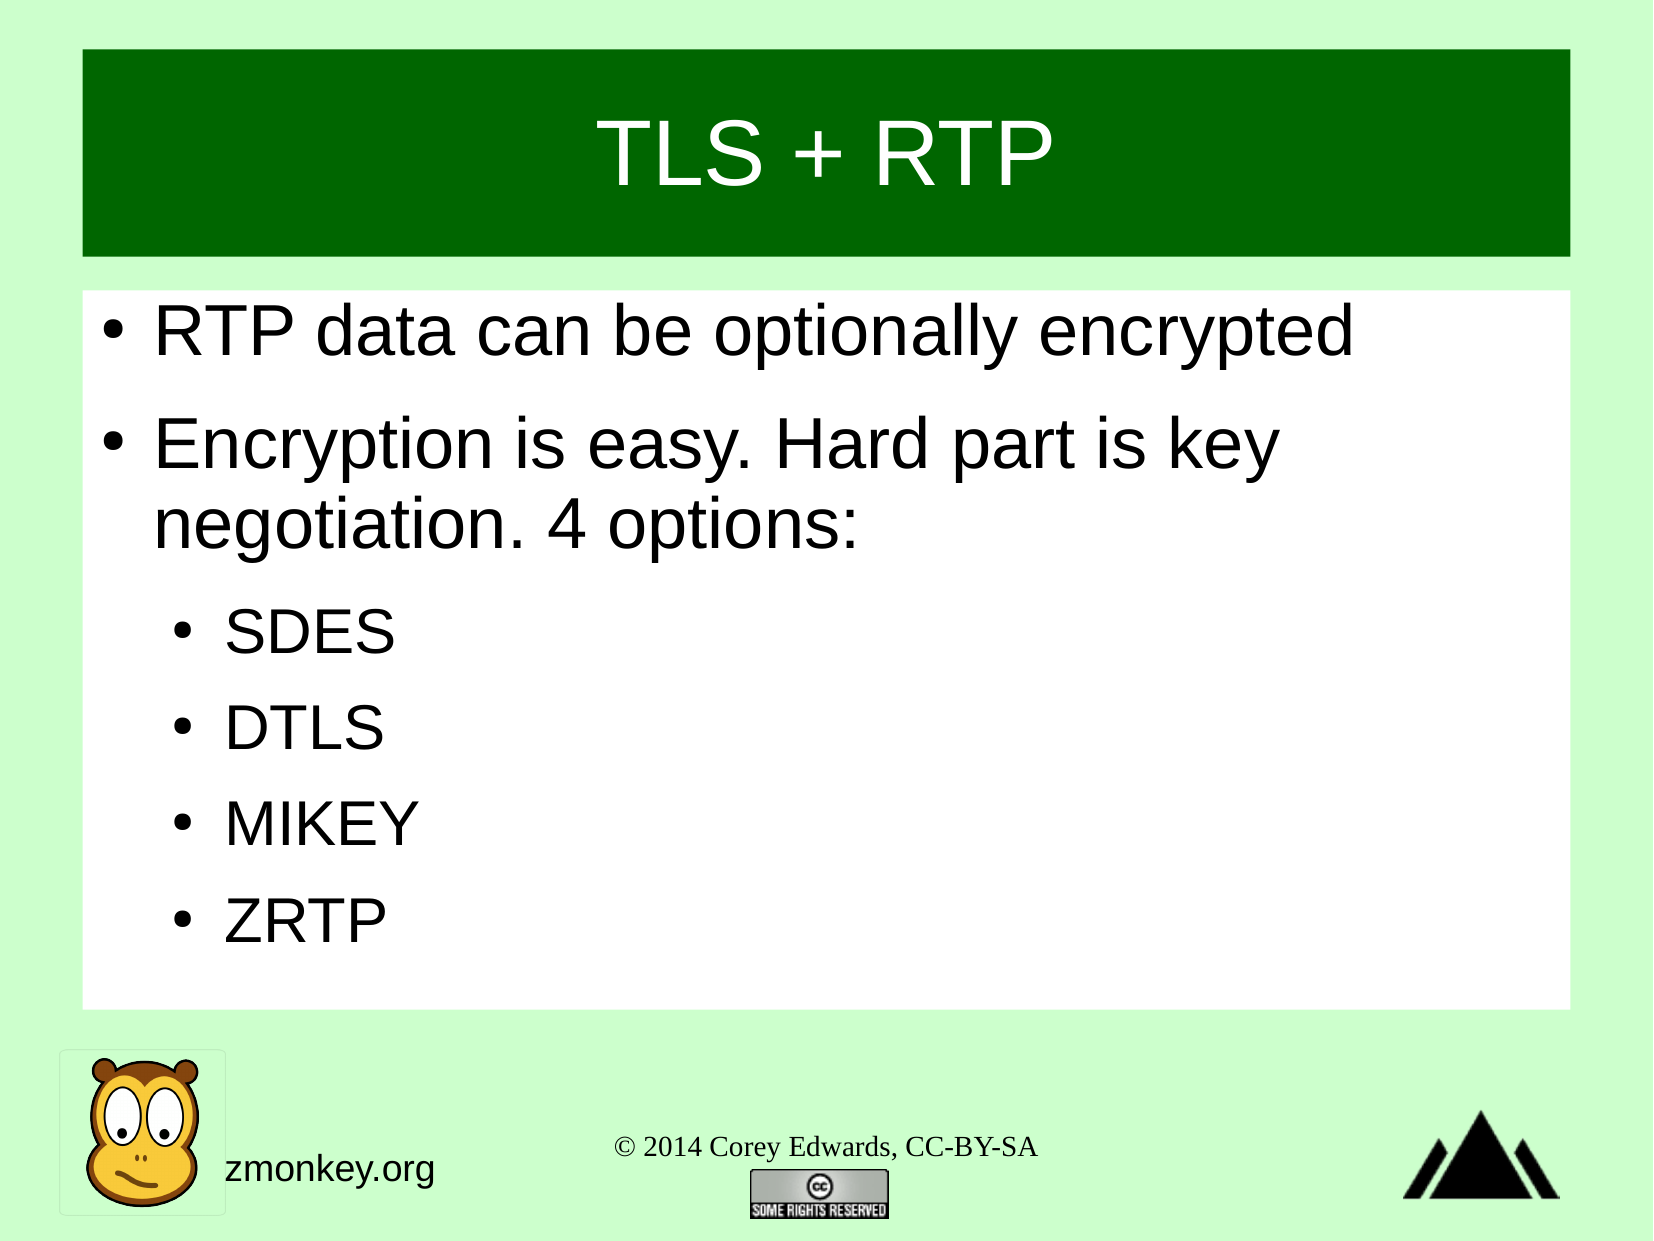

# TLS + RTP
RTP data can be optionally encrypted
Encryption is easy. Hard part is key negotiation. 4 options:
SDES
DTLS
MIKEY
ZRTP